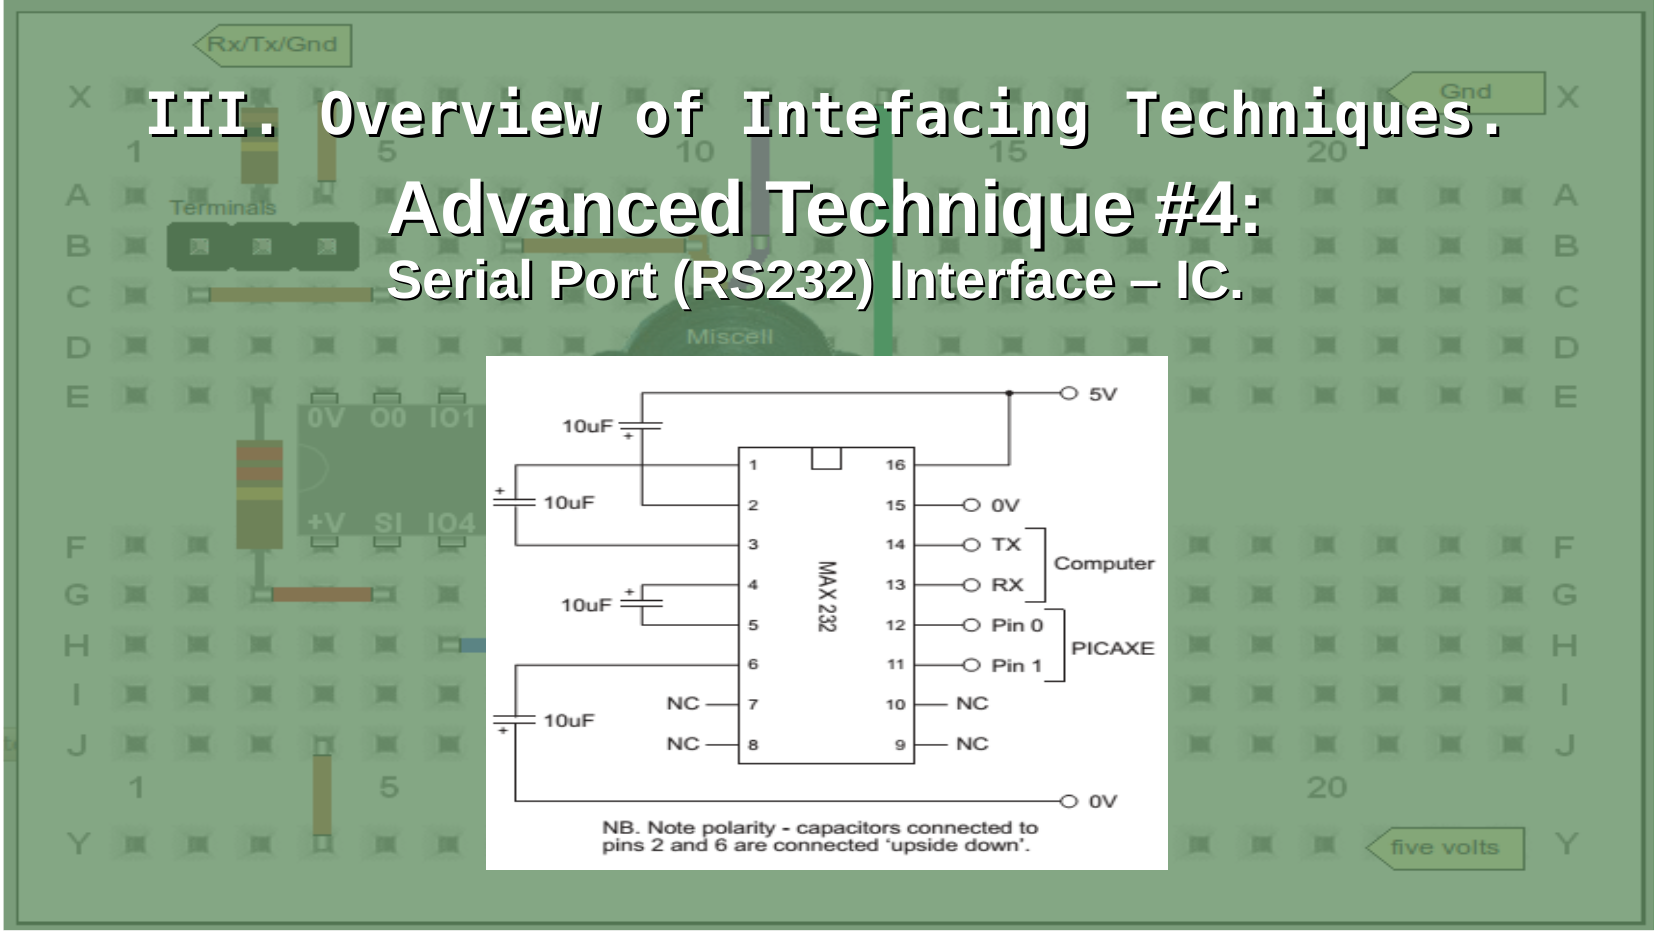

# III. Overview of Intefacing Techniques.
 Advanced Technique #4:
Serial Port (RS232) Interface – IC.